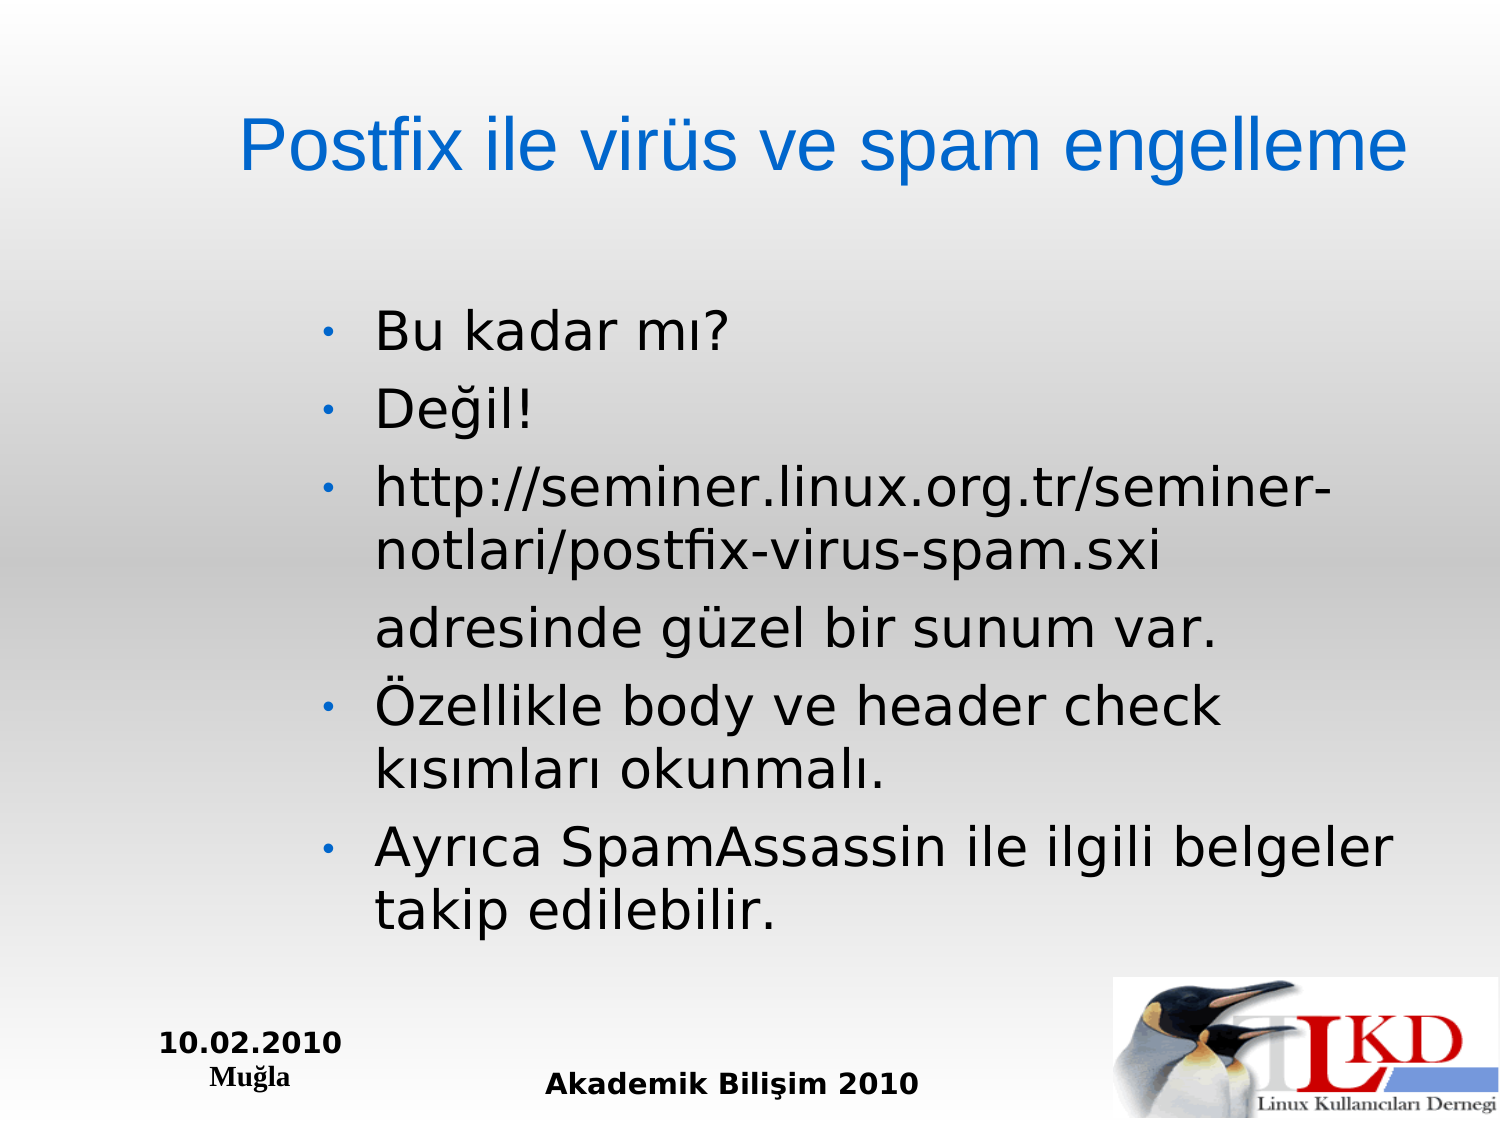

# Postfix ile virüs ve spam engelleme
Bu kadar mı?
Değil!
http://seminer.linux.org.tr/seminer-notlari/postfix-virus-spam.sxi
adresinde güzel bir sunum var.
Özellikle body ve header check kısımları okunmalı.
Ayrıca SpamAssassin ile ilgili belgeler takip edilebilir.